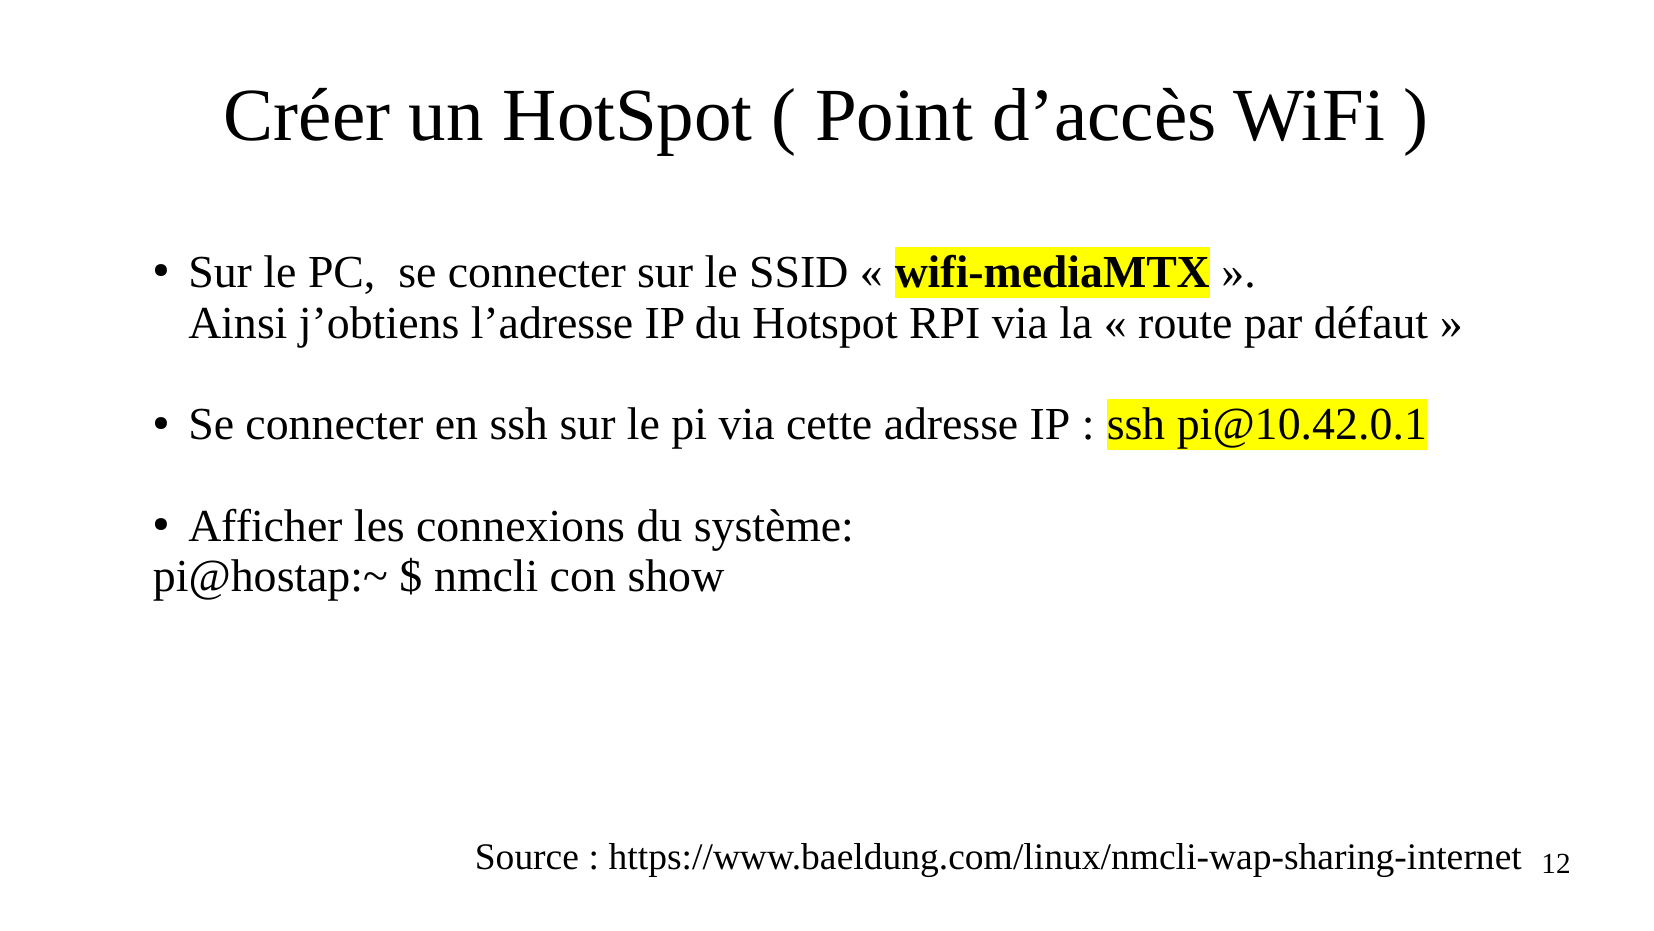

# Créer un HotSpot ( Point d’accès WiFi )
Sur le PC, se connecter sur le SSID « wifi-mediaMTX ».
Ainsi j’obtiens l’adresse IP du Hotspot RPI via la « route par défaut »
Se connecter en ssh sur le pi via cette adresse IP : ssh pi@10.42.0.1
Afficher les connexions du système:
pi@hostap:~ $ nmcli con show
Source : https://www.baeldung.com/linux/nmcli-wap-sharing-internet
12